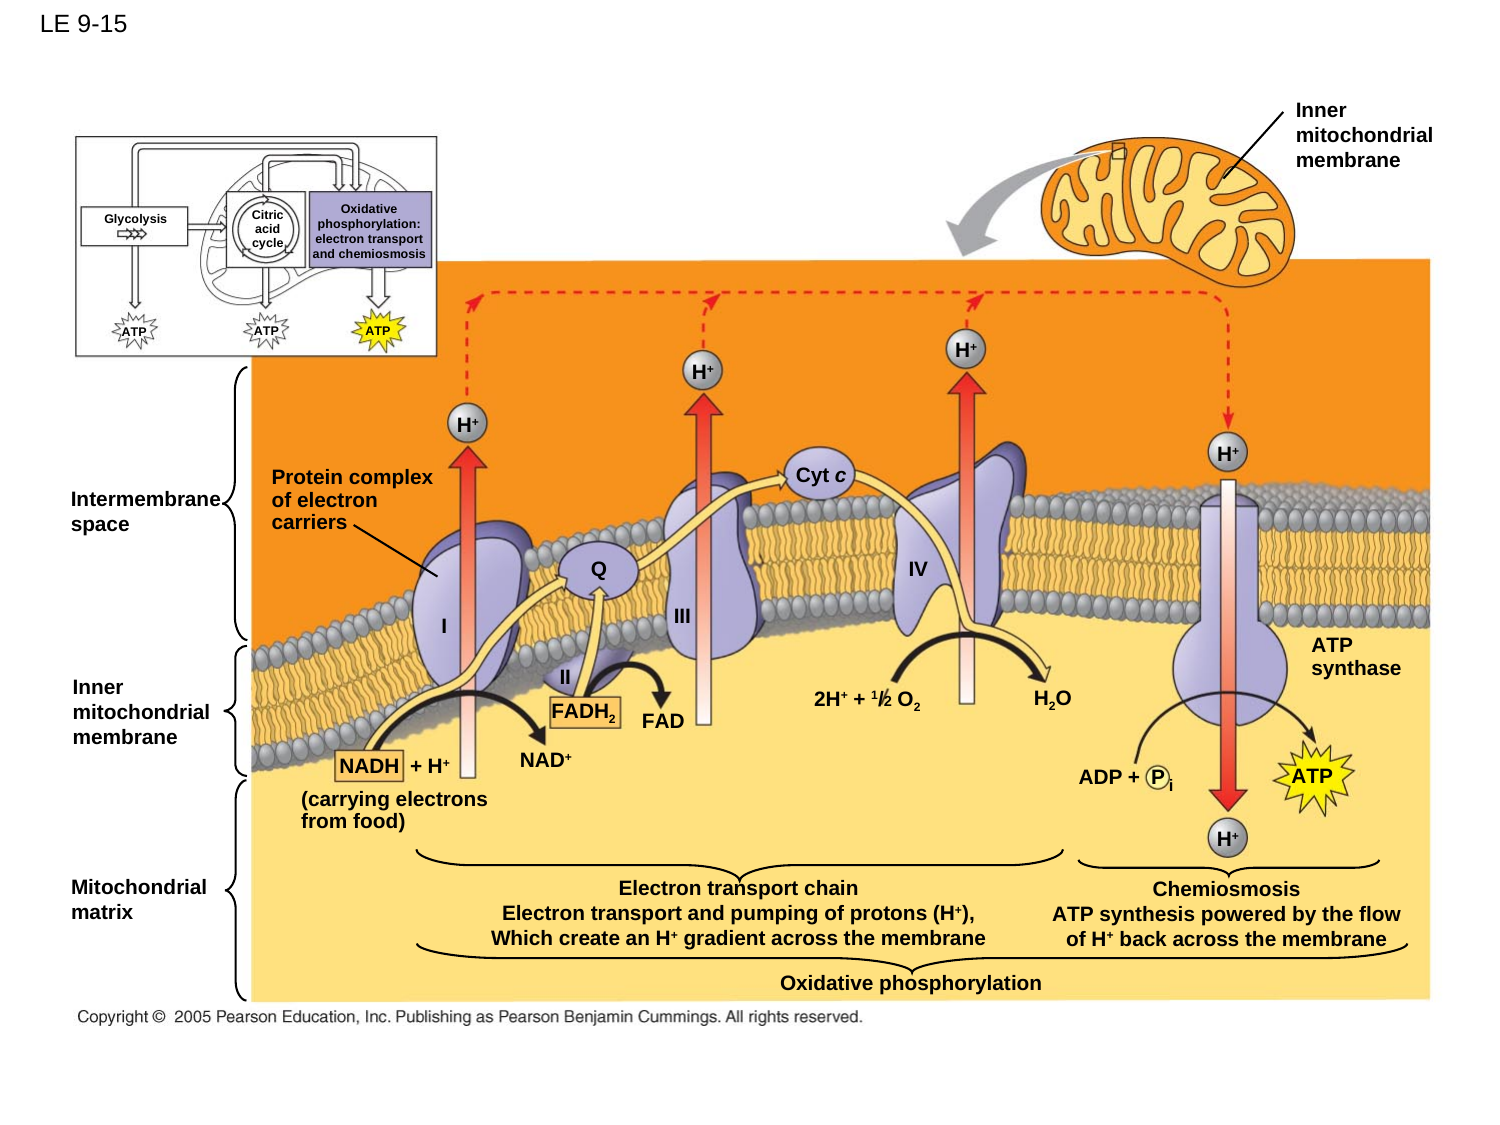

# LE 9-15
Inner
mitochondrial
membrane
Oxidative
phosphorylation:
electron transport
and chemiosmosis
Citric
acid
cycle
Glycolysis
ATP
ATP
ATP
H+
H+
H+
H+
Cyt c
Protein complex
of electron
carriers
Intermembrane
space
Q
IV
III
I
ATP
synthase
II
Inner
mitochondrial
membrane
H2O
2H+ + 1/2 O2
FADH2
FAD
NAD+
NADH
+ H+
ATP
ADP +
P
i
(carrying electrons
from food)
H+
Mitochondrial
matrix
Electron transport chain
Electron transport and pumping of protons (H+),
Which create an H+ gradient across the membrane
Chemiosmosis
ATP synthesis powered by the flow
of H+ back across the membrane
Oxidative phosphorylation